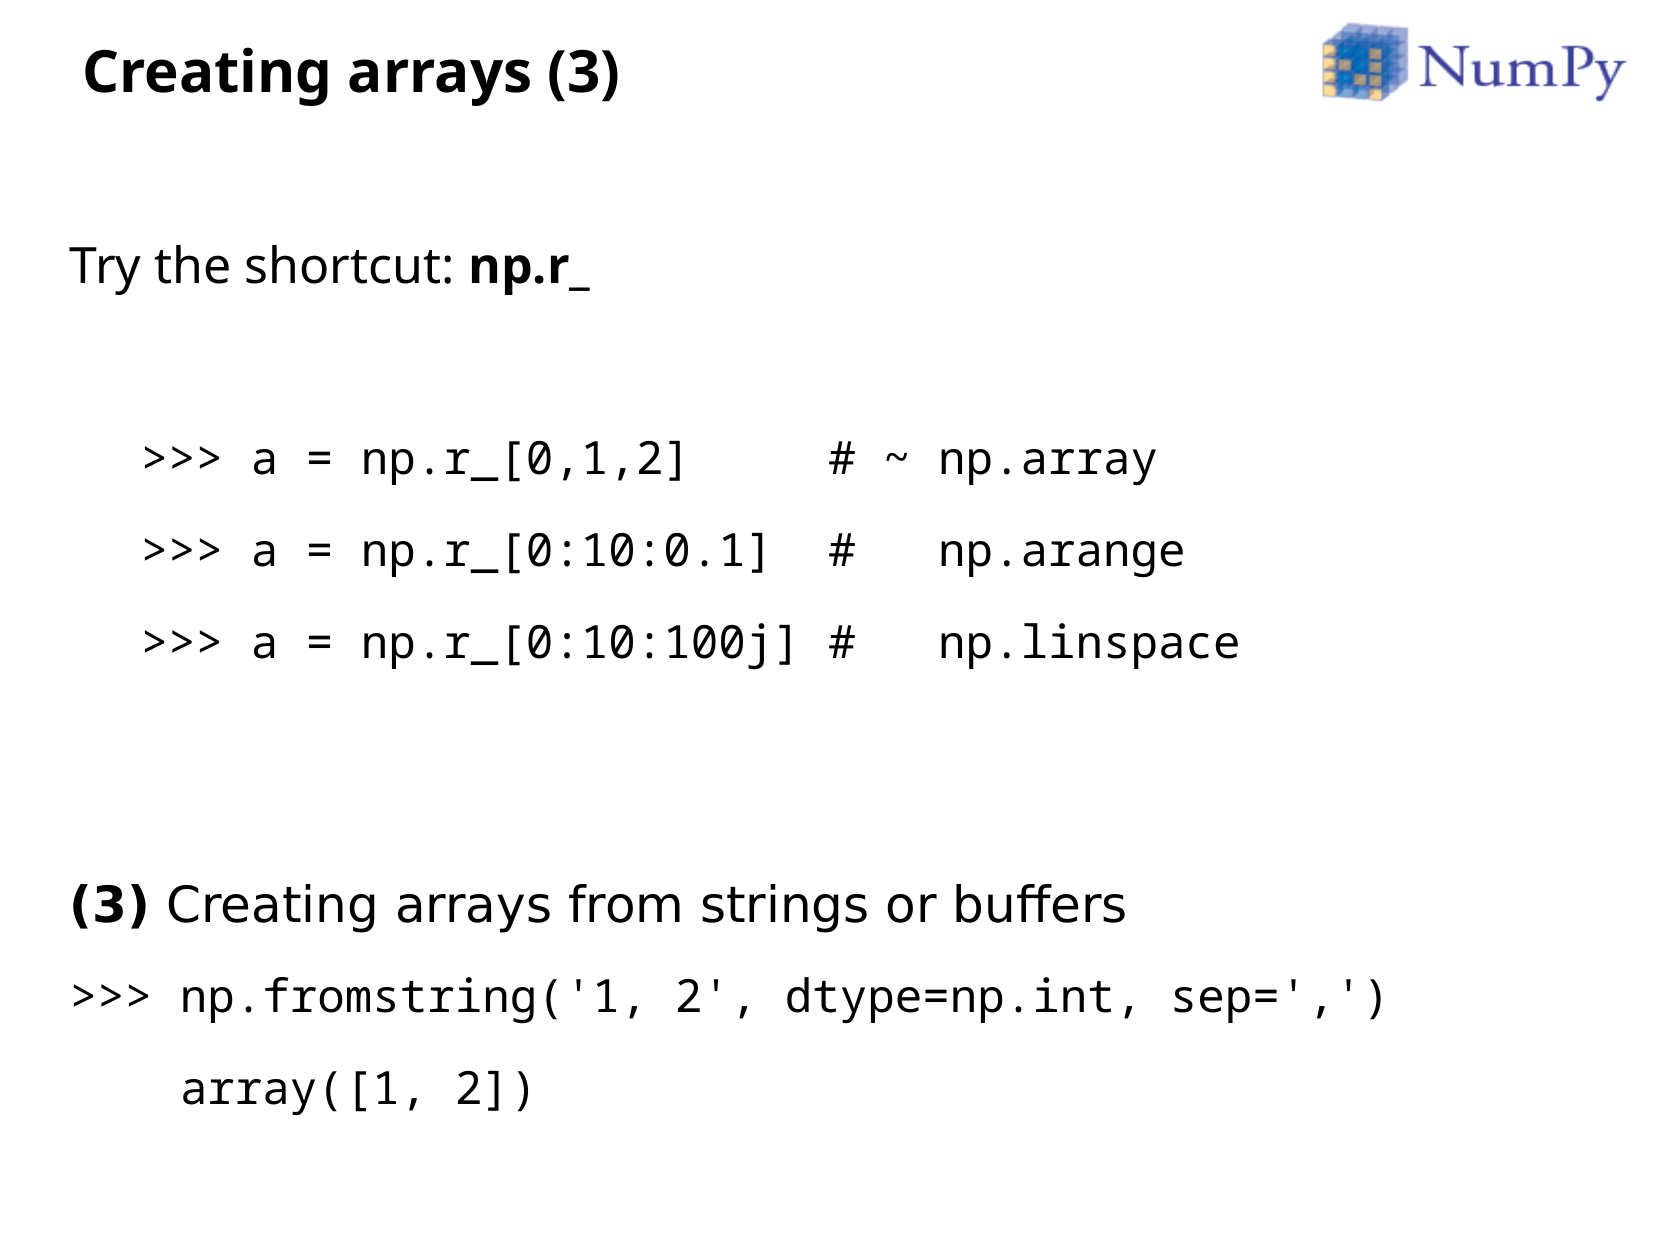

# Creating arrays (3)
Try the shortcut: np.r_
>>> a = np.r_[0,1,2] # ~ np.array
>>> a = np.r_[0:10:0.1] # np.arange
>>> a = np.r_[0:10:100j] # np.linspace
(3) Creating arrays from strings or buffers
>>> np.fromstring('1, 2', dtype=np.int, sep=',')
 array([1, 2])